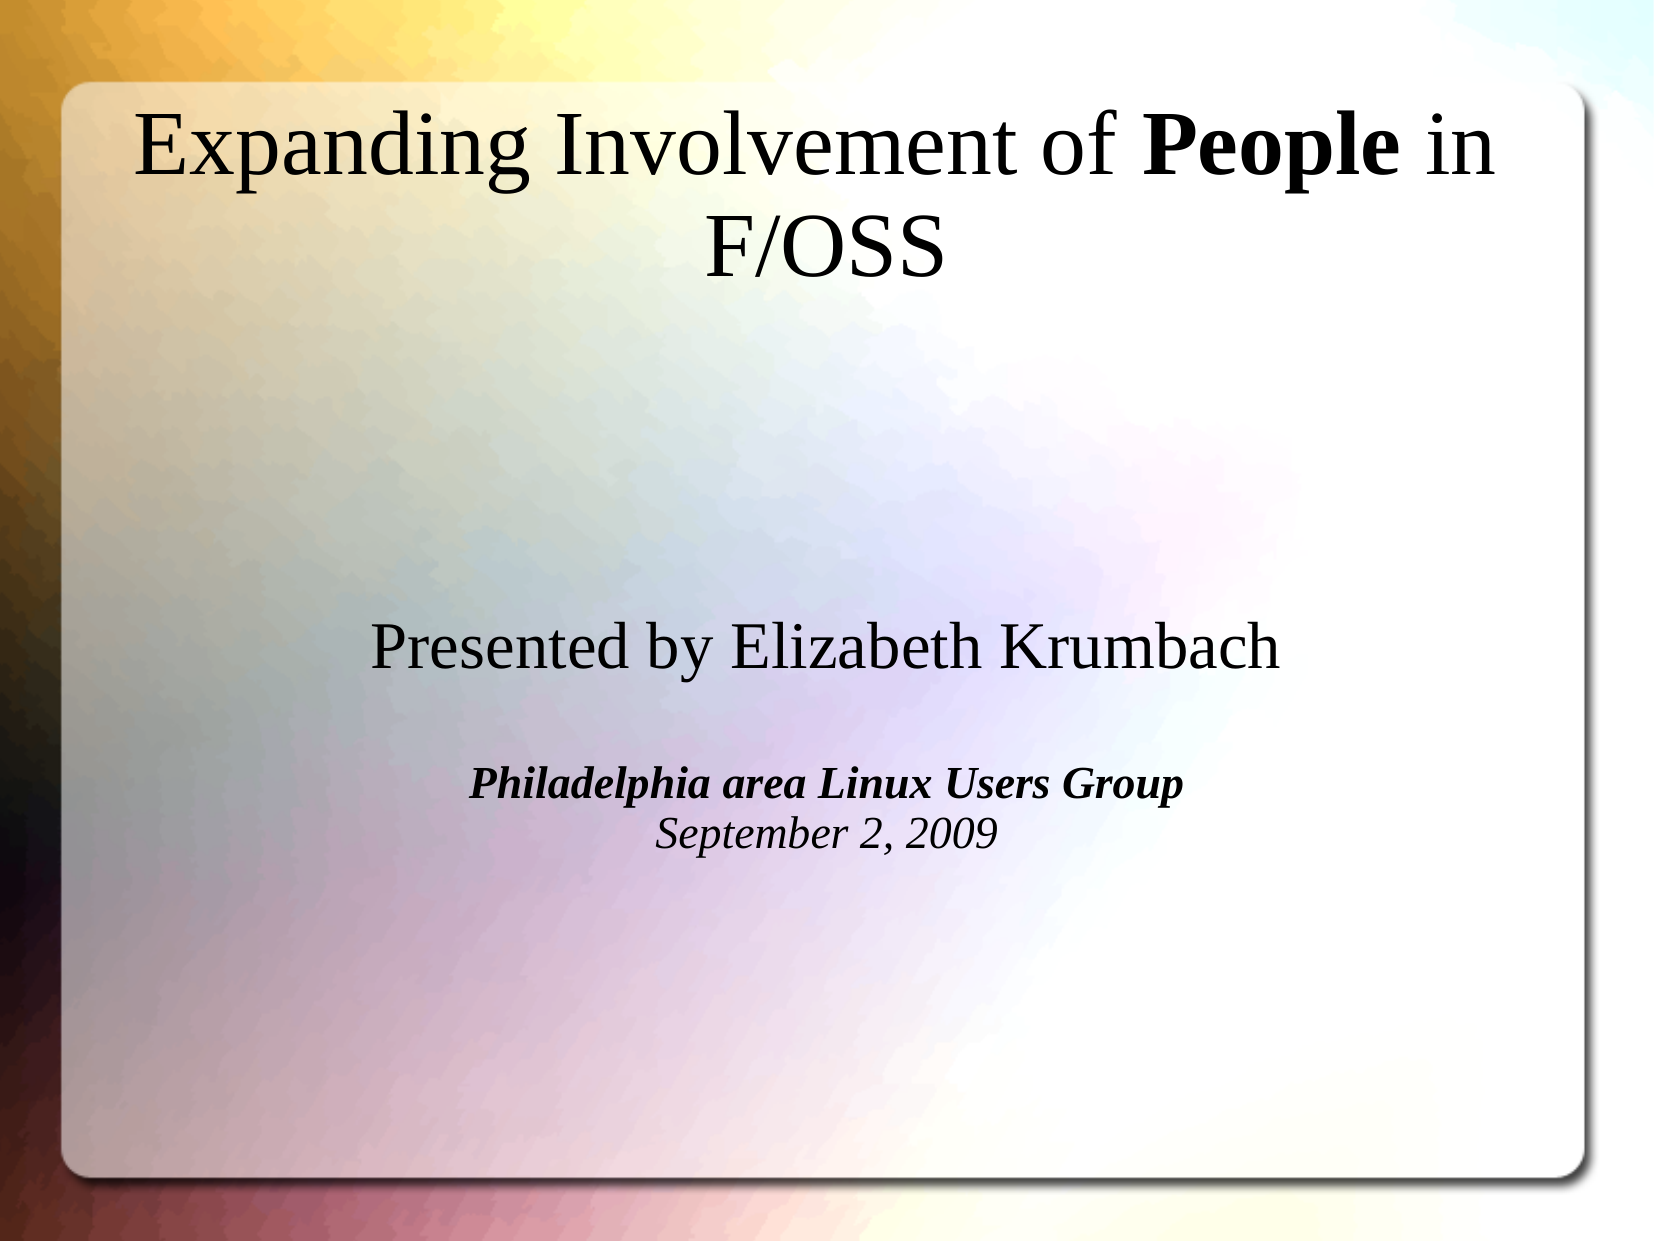

# Expanding Involvement of People in F/OSS
Presented by Elizabeth Krumbach
Philadelphia area Linux Users Group
September 2, 2009